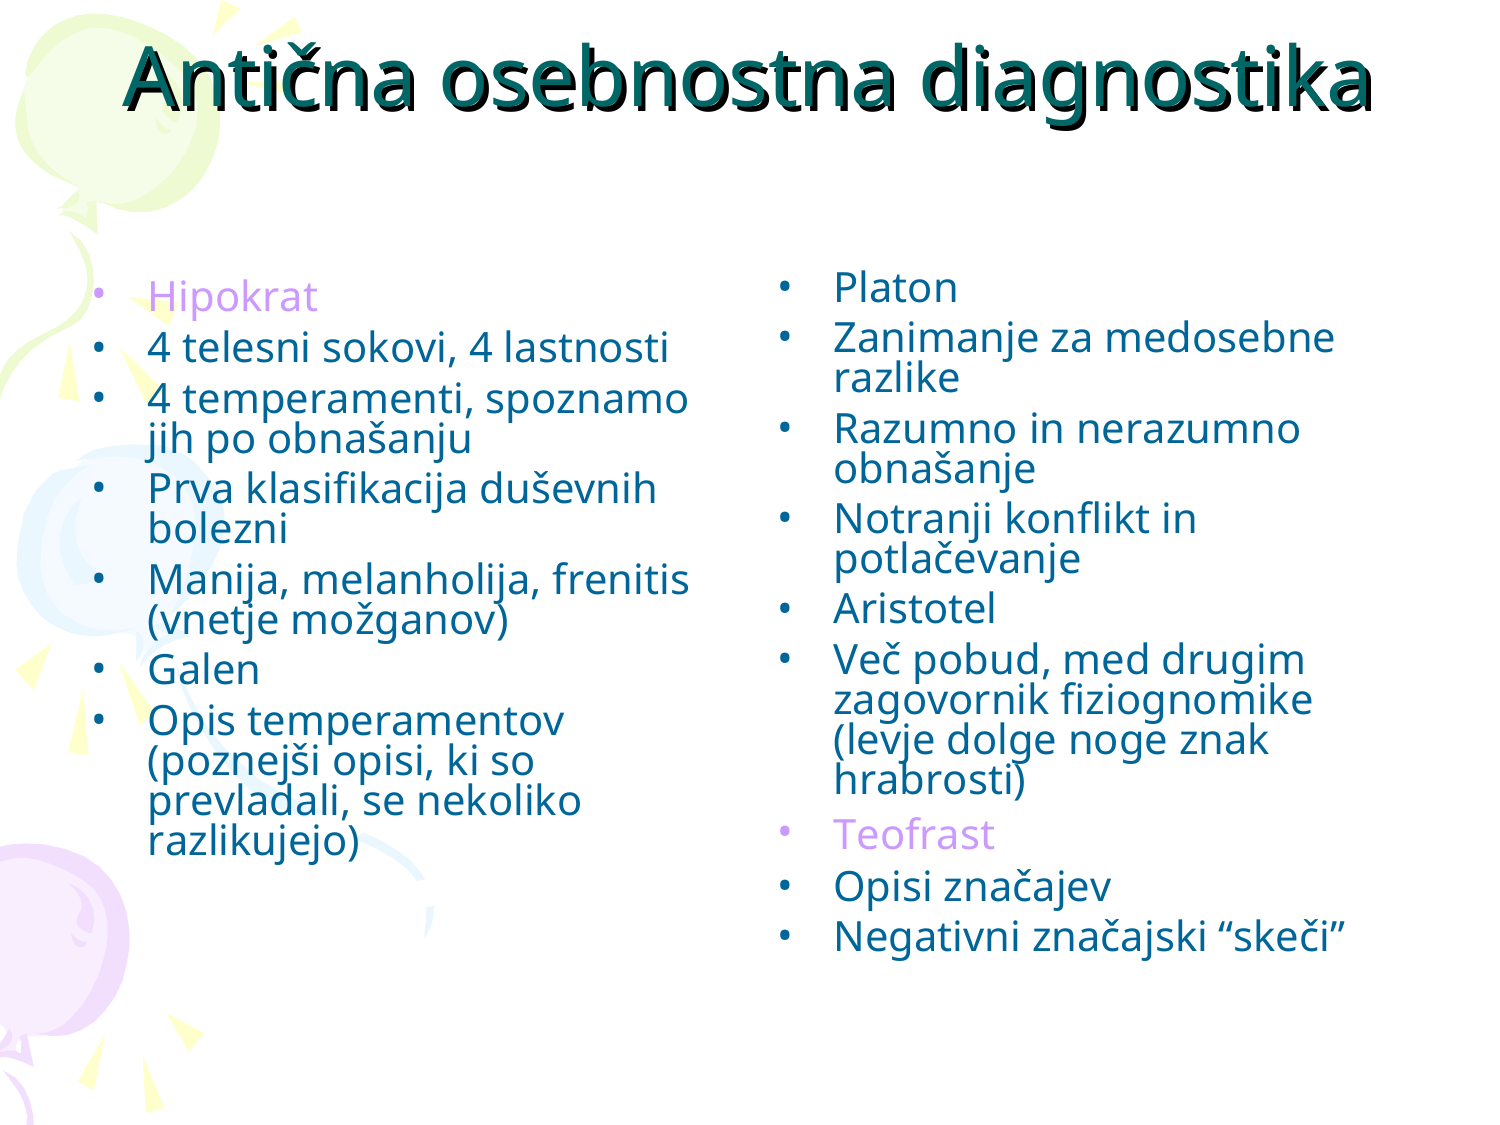

# Antična osebnostna diagnostika
Platon
Zanimanje za medosebne razlike
Razumno in nerazumno obnašanje
Notranji konflikt in potlačevanje
Aristotel
Več pobud, med drugim zagovornik fiziognomike (levje dolge noge znak hrabrosti)
Teofrast
Opisi značajev
Negativni značajski “skeči”
Hipokrat
4 telesni sokovi, 4 lastnosti
4 temperamenti, spoznamo jih po obnašanju
Prva klasifikacija duševnih bolezni
Manija, melanholija, frenitis (vnetje možganov)
Galen
Opis temperamentov (poznejši opisi, ki so prevladali, se nekoliko razlikujejo)